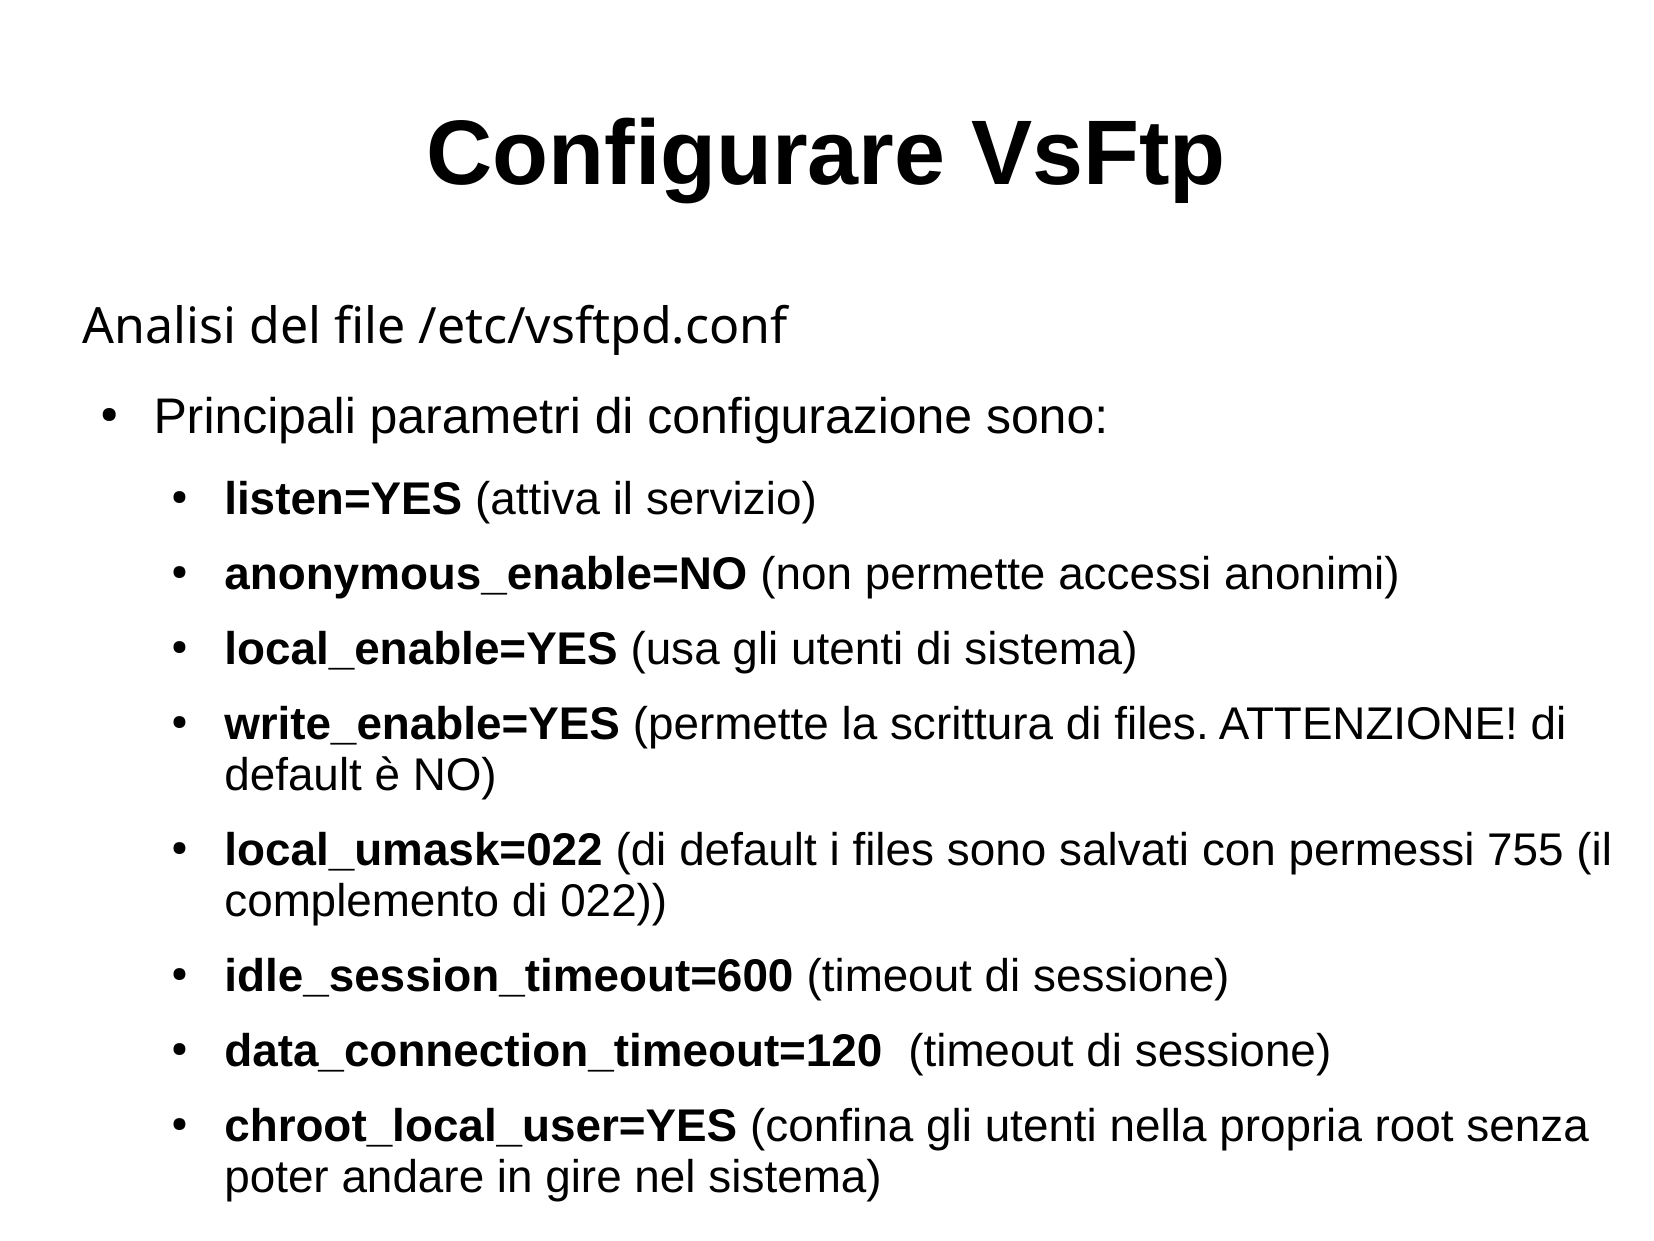

# Configurare VsFtp
Analisi del file /etc/vsftpd.conf
Principali parametri di configurazione sono:
listen=YES (attiva il servizio)
anonymous_enable=NO (non permette accessi anonimi)
local_enable=YES (usa gli utenti di sistema)
write_enable=YES (permette la scrittura di files. ATTENZIONE! di default è NO)
local_umask=022 (di default i files sono salvati con permessi 755 (il complemento di 022))
idle_session_timeout=600 (timeout di sessione)
data_connection_timeout=120 (timeout di sessione)
chroot_local_user=YES (confina gli utenti nella propria root senza poter andare in gire nel sistema)